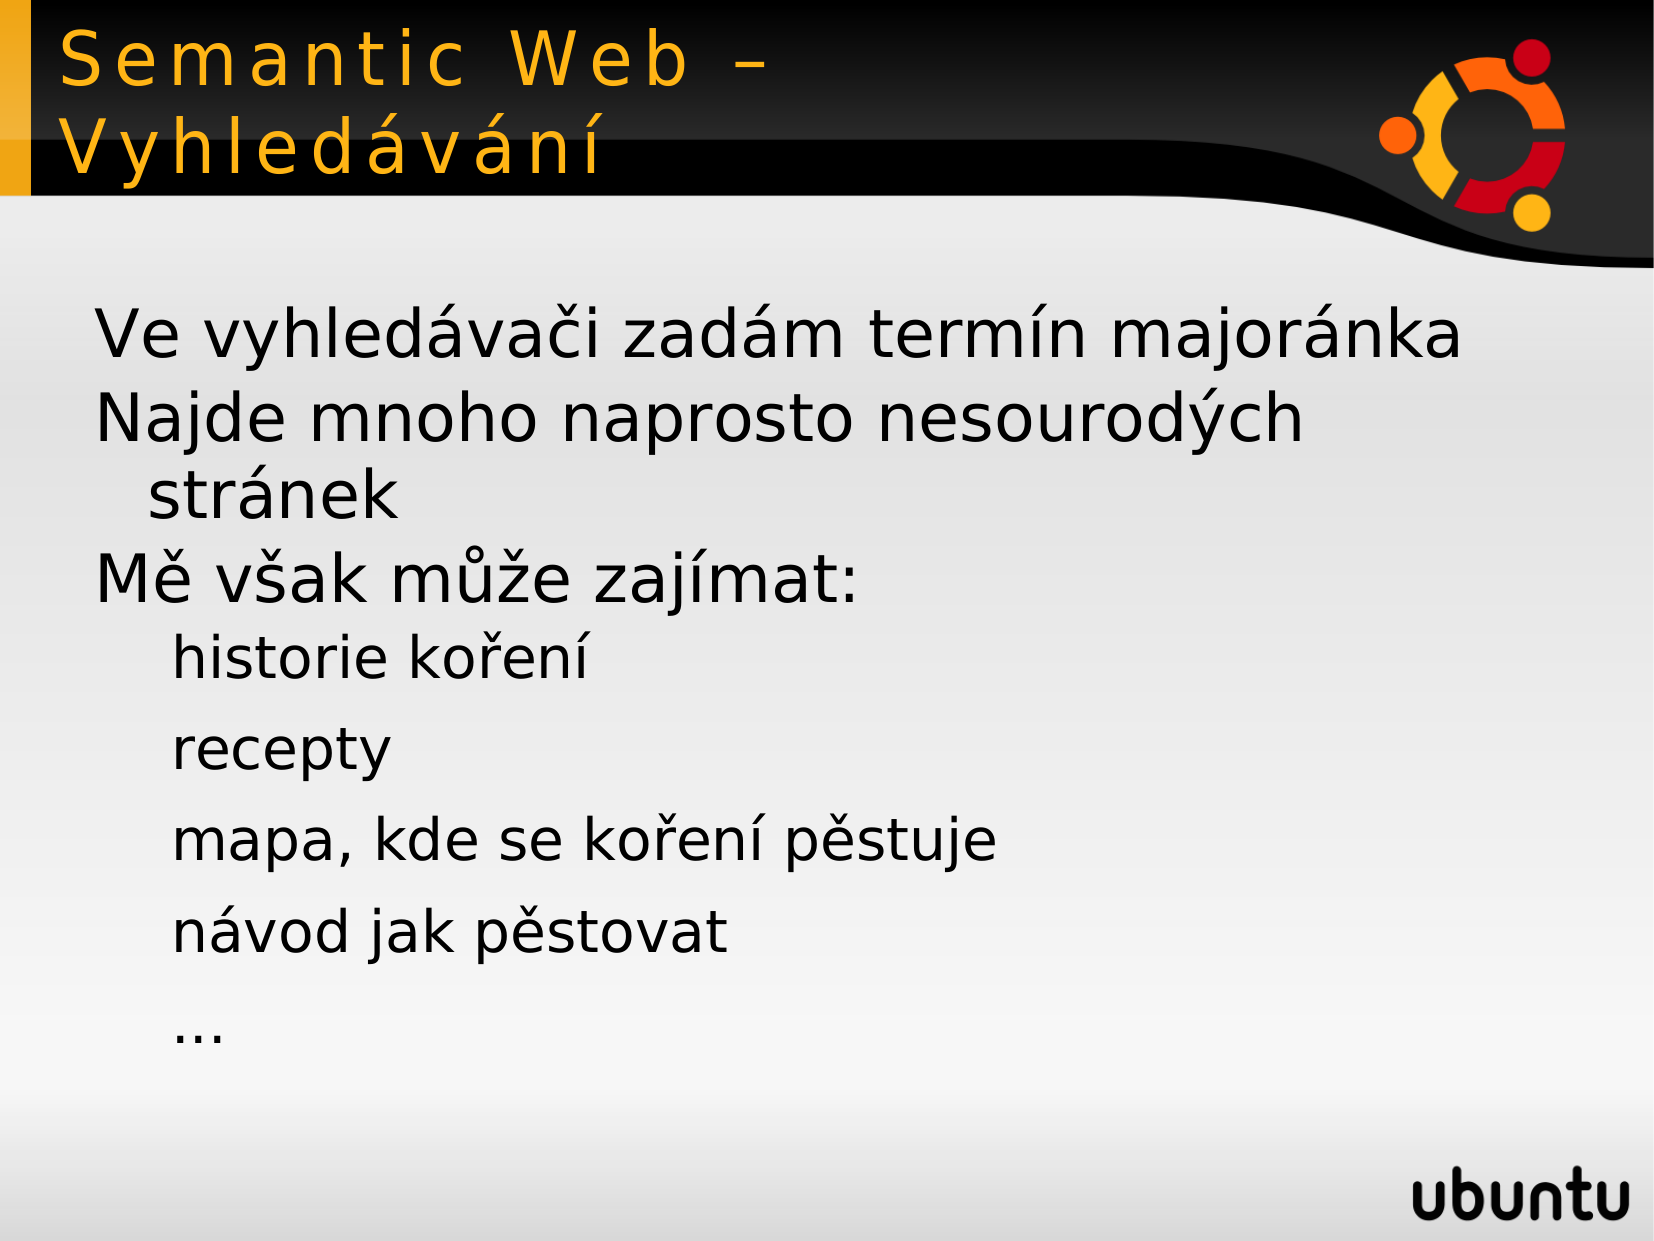

# Semantic Web – Vyhledávání
Ve vyhledávači zadám termín majoránka
Najde mnoho naprosto nesourodých stránek
Mě však může zajímat:
historie koření
recepty
mapa, kde se koření pěstuje
návod jak pěstovat
...